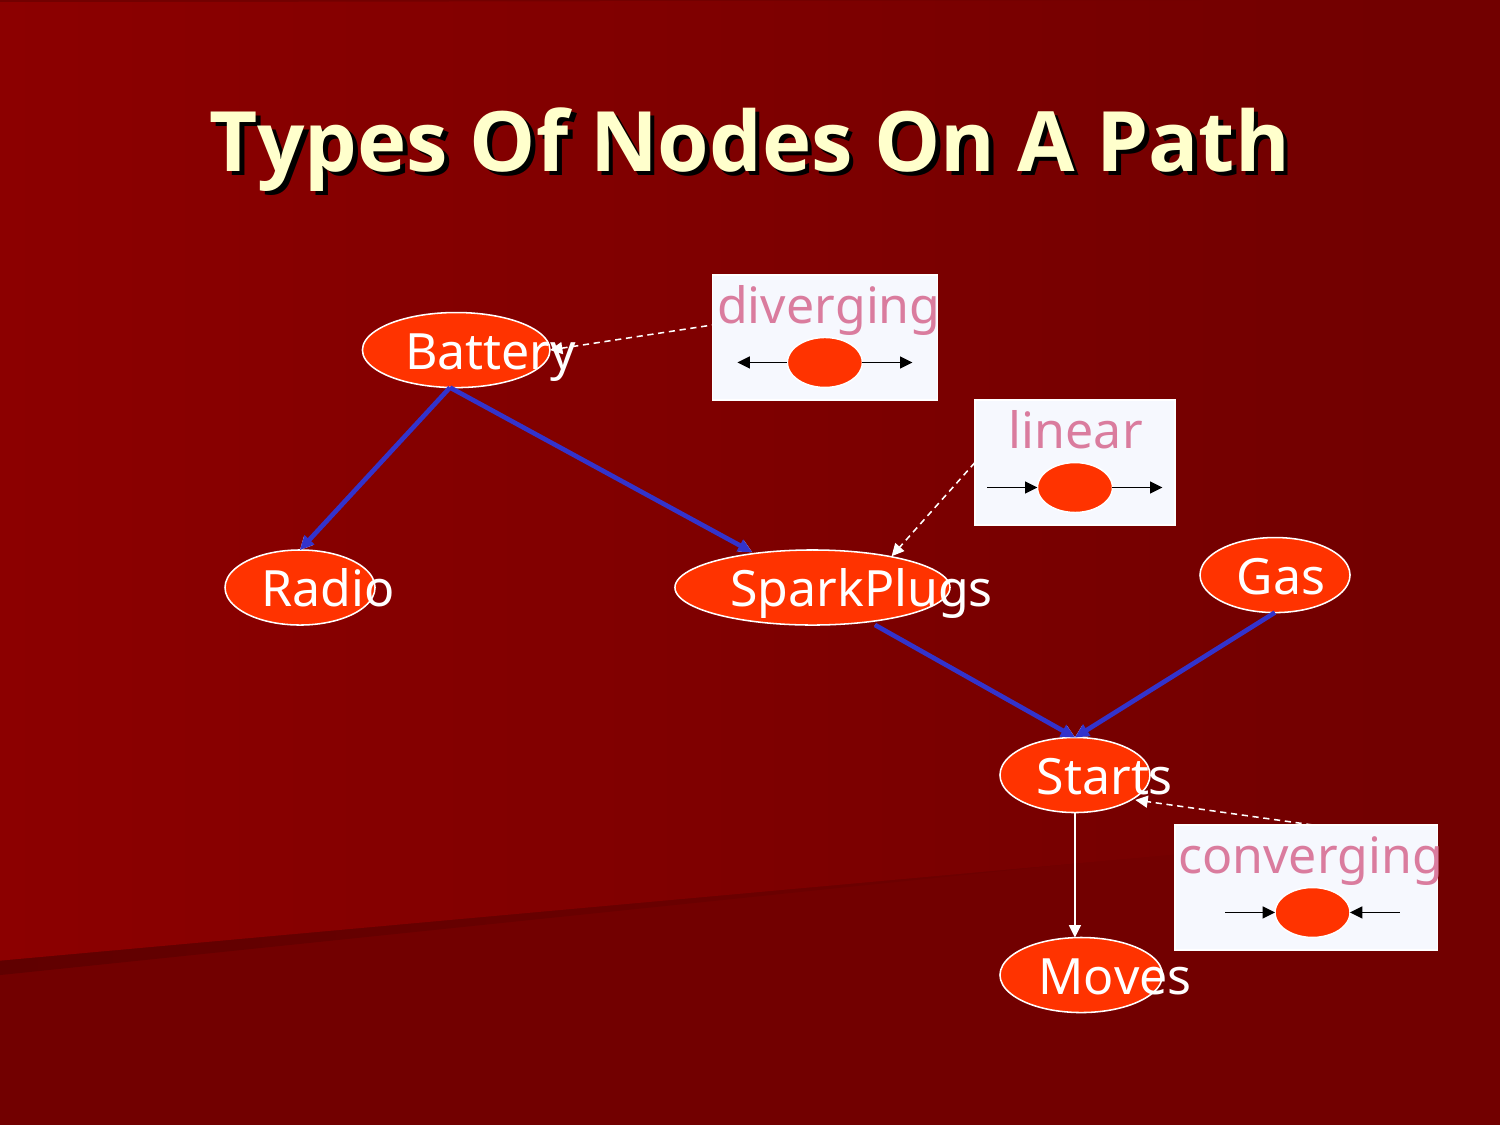

# Types Of Nodes On A Path
diverging
Battery
Gas
Radio
SparkPlugs
Starts
Moves
linear
converging